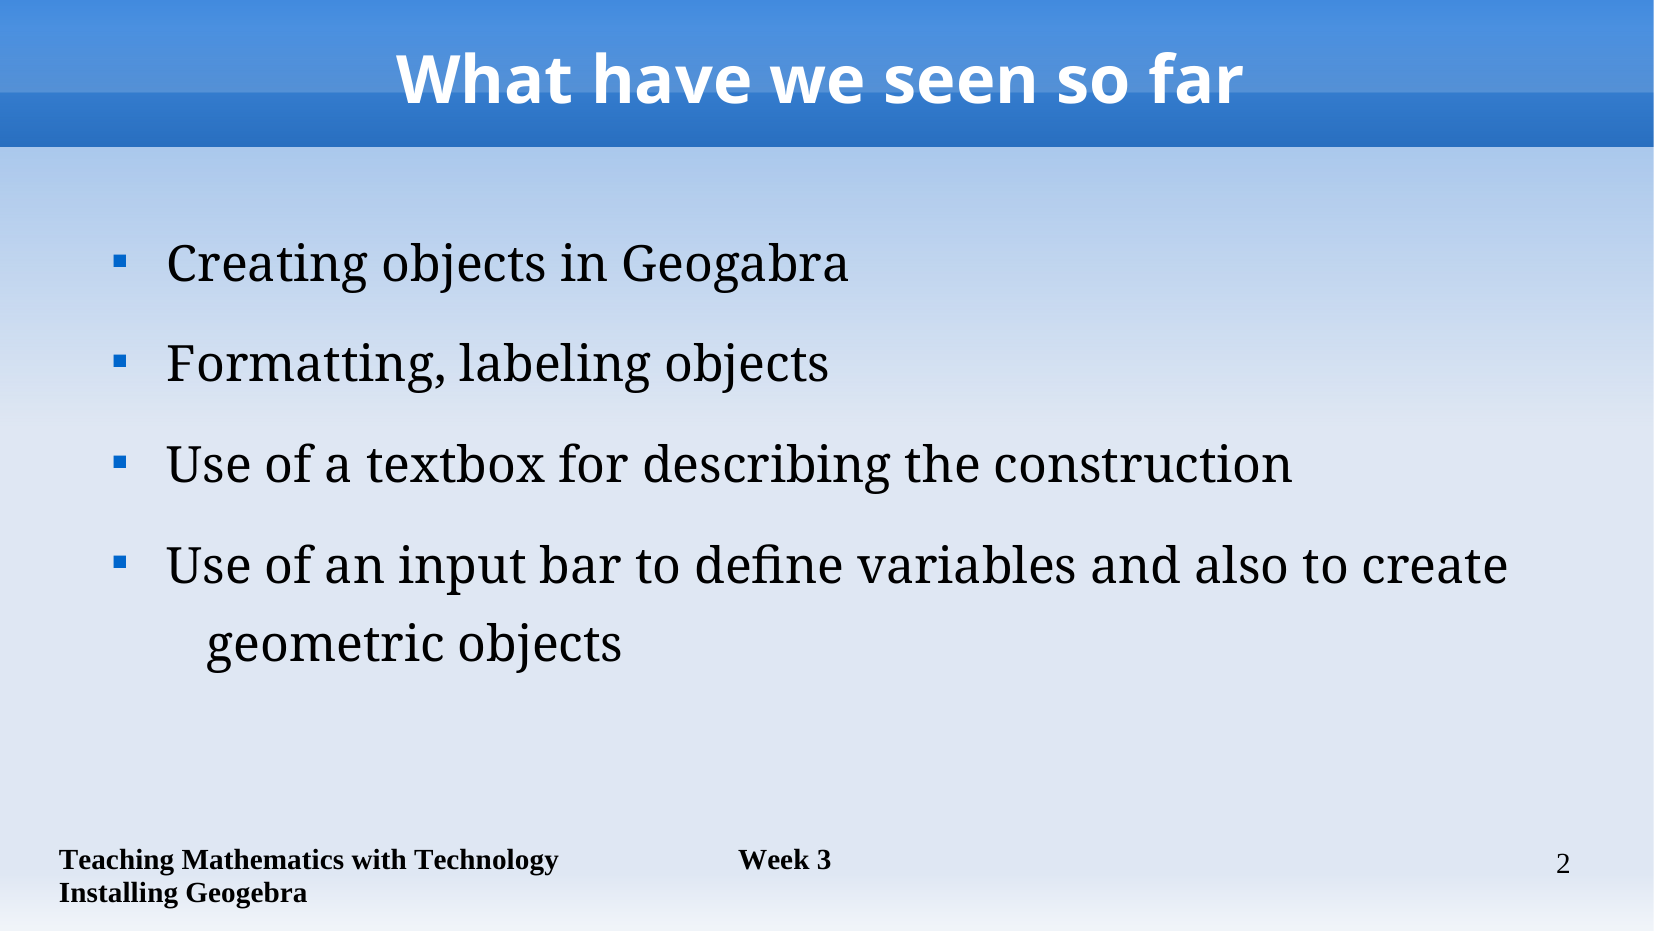

# What have we seen so far
Creating objects in Geogabra
Formatting, labeling objects
Use of a textbox for describing the construction
Use of an input bar to define variables and also to create geometric objects
2